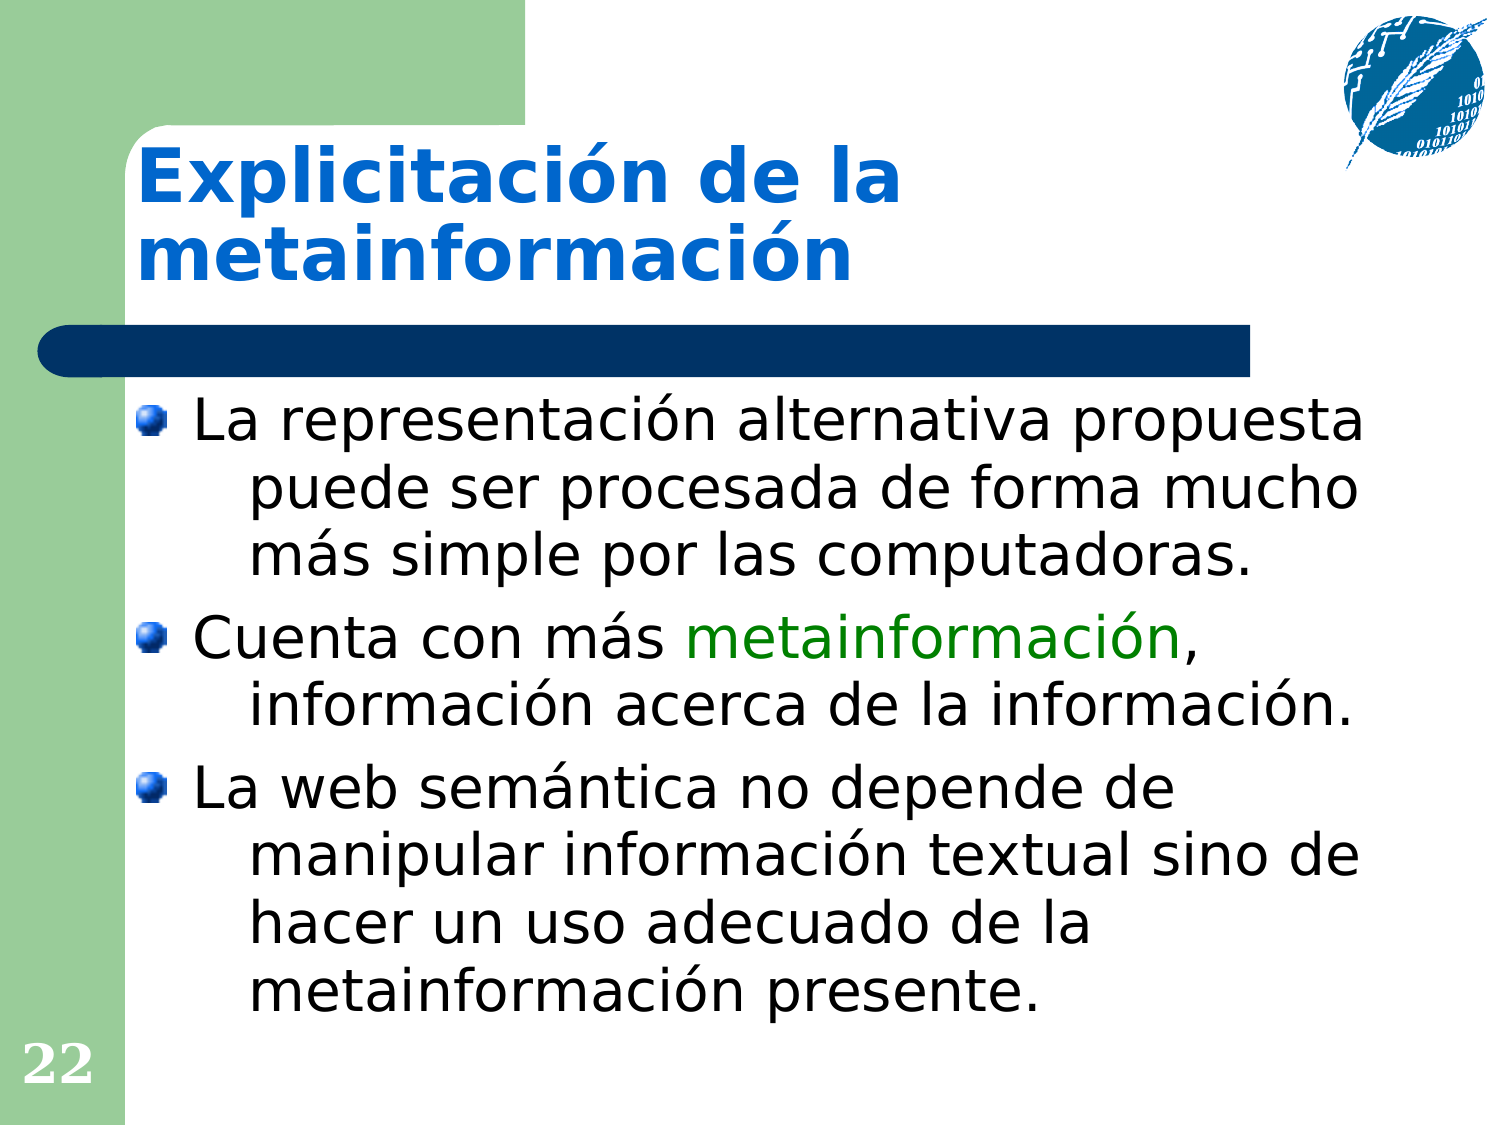

# Explicitación de la metainformación
La representación alternativa propuesta puede ser procesada de forma mucho más simple por las computadoras.
Cuenta con más metainformación, información acerca de la información.
La web semántica no depende de manipular información textual sino de hacer un uso adecuado de la metainformación presente.
22